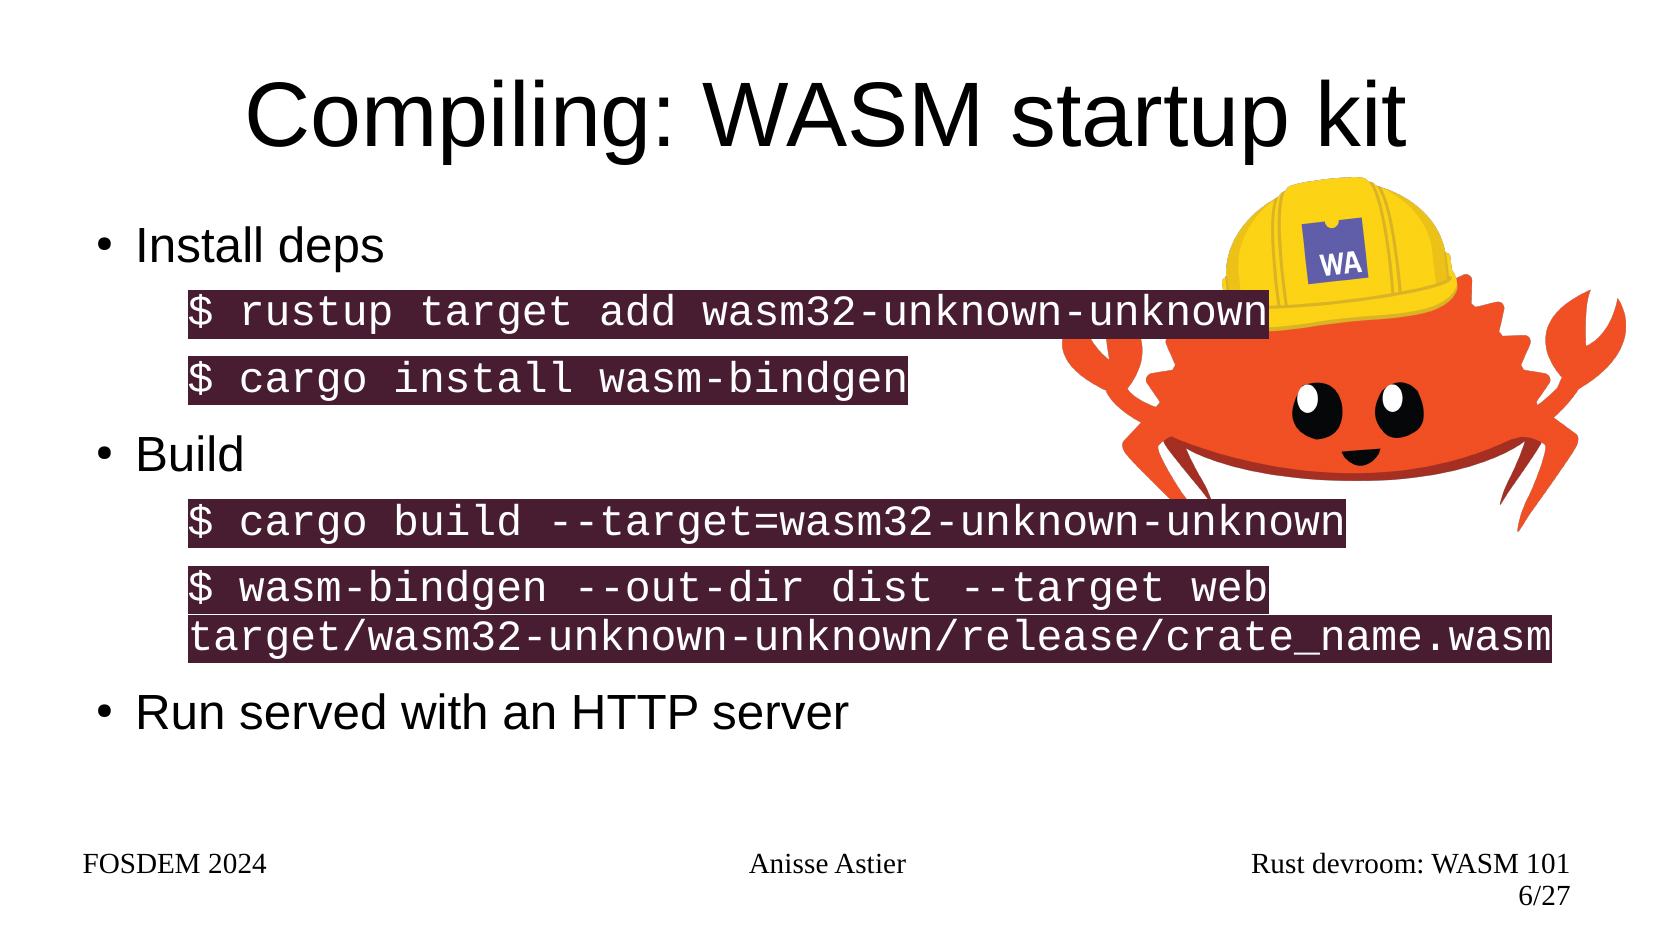

# Compiling: WASM startup kit
Install deps
$ rustup target add wasm32-unknown-unknown
$ cargo install wasm-bindgen
Build
$ cargo build --target=wasm32-unknown-unknown
$ wasm-bindgen --out-dir dist --target web target/wasm32-unknown-unknown/release/crate_name.wasm
Run served with an HTTP server
6